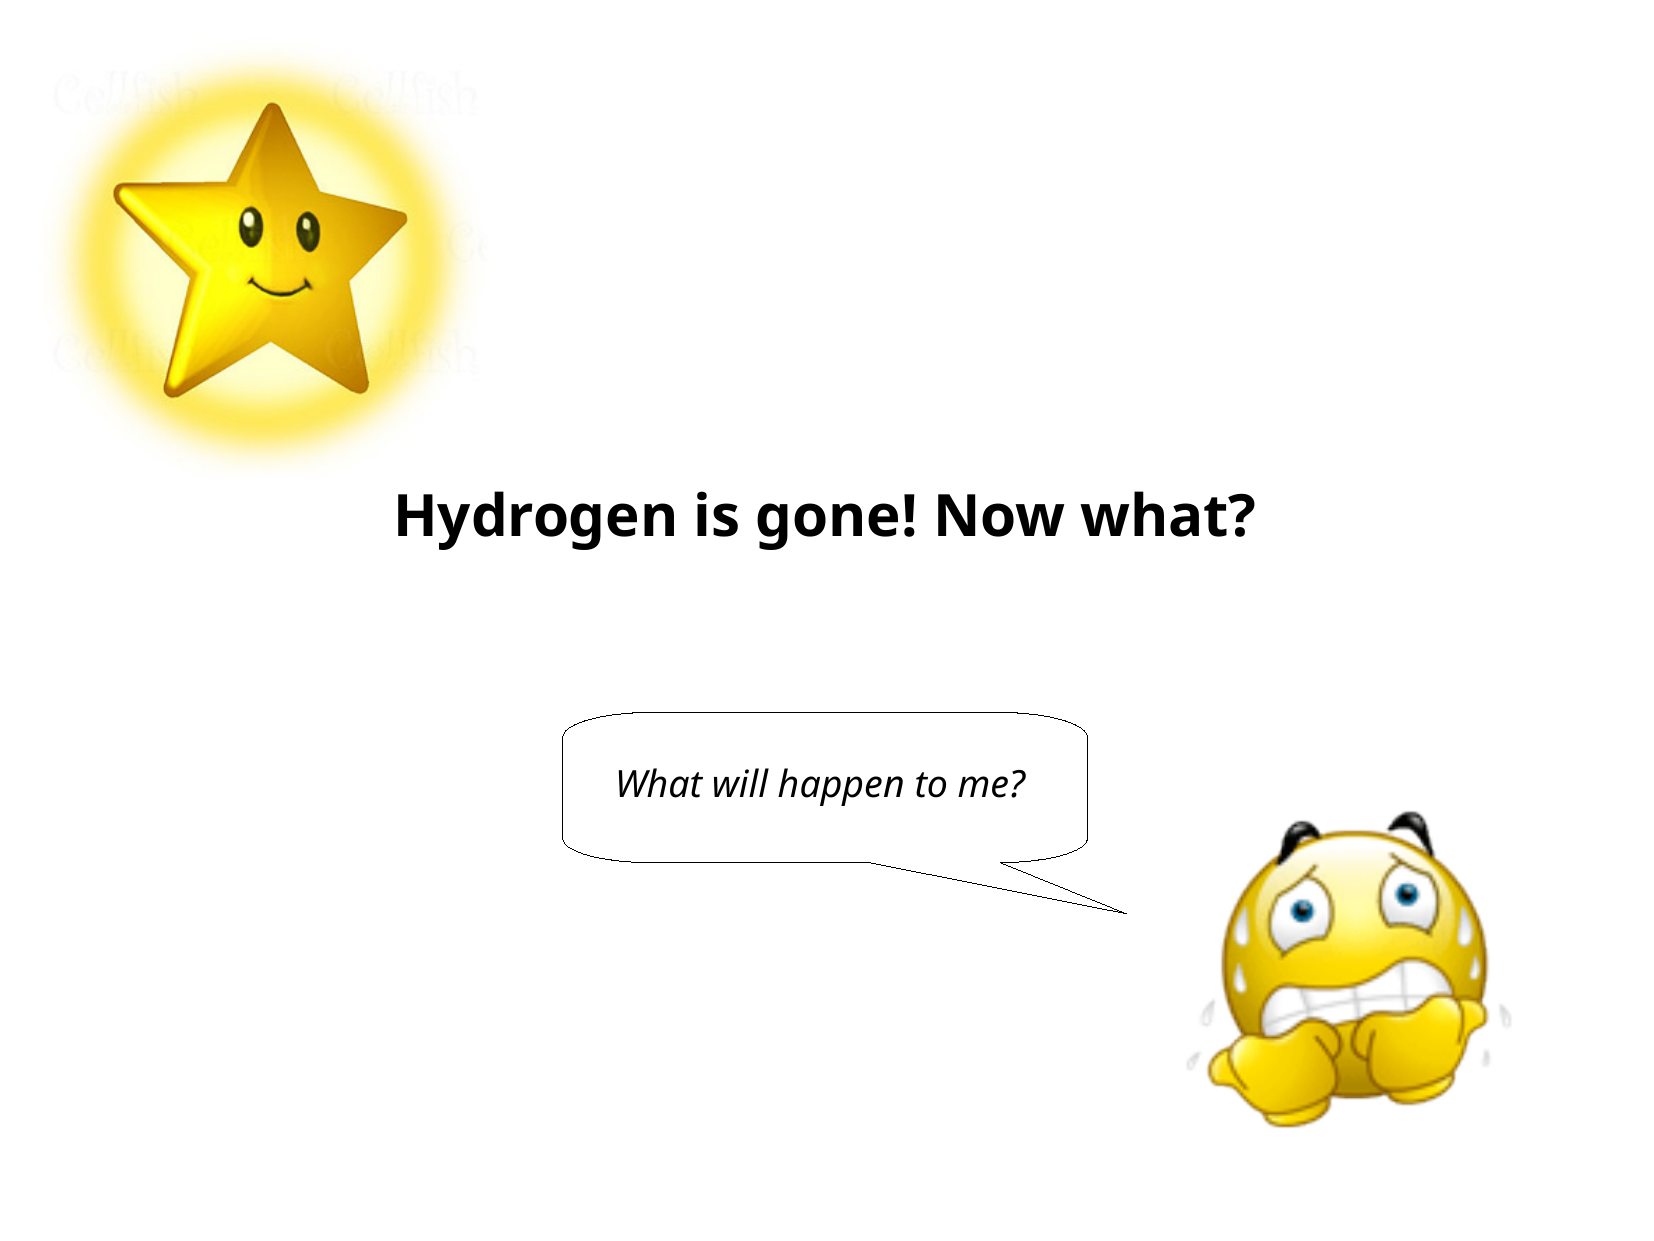

Hydrogen is gone! Now what?
What will happen to me?